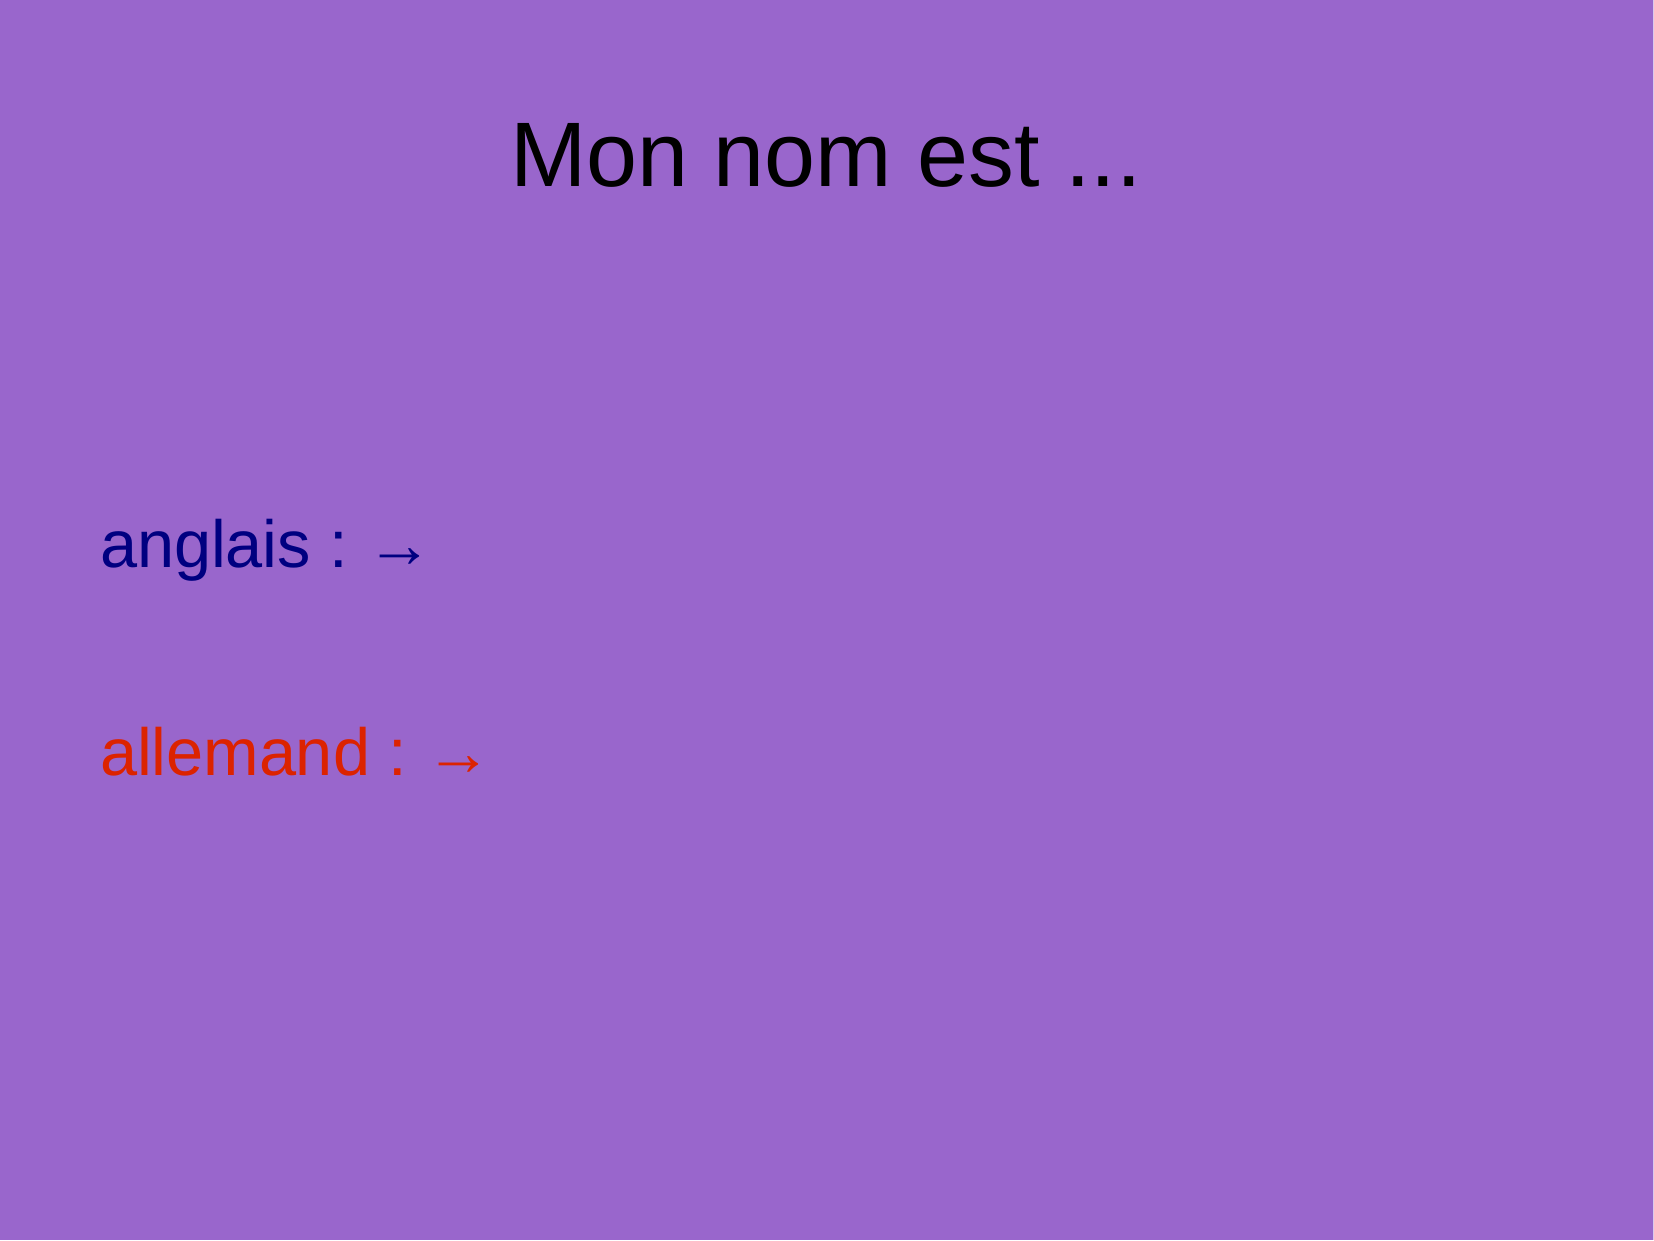

# Mon nom est ...
anglais : →
allemand : →